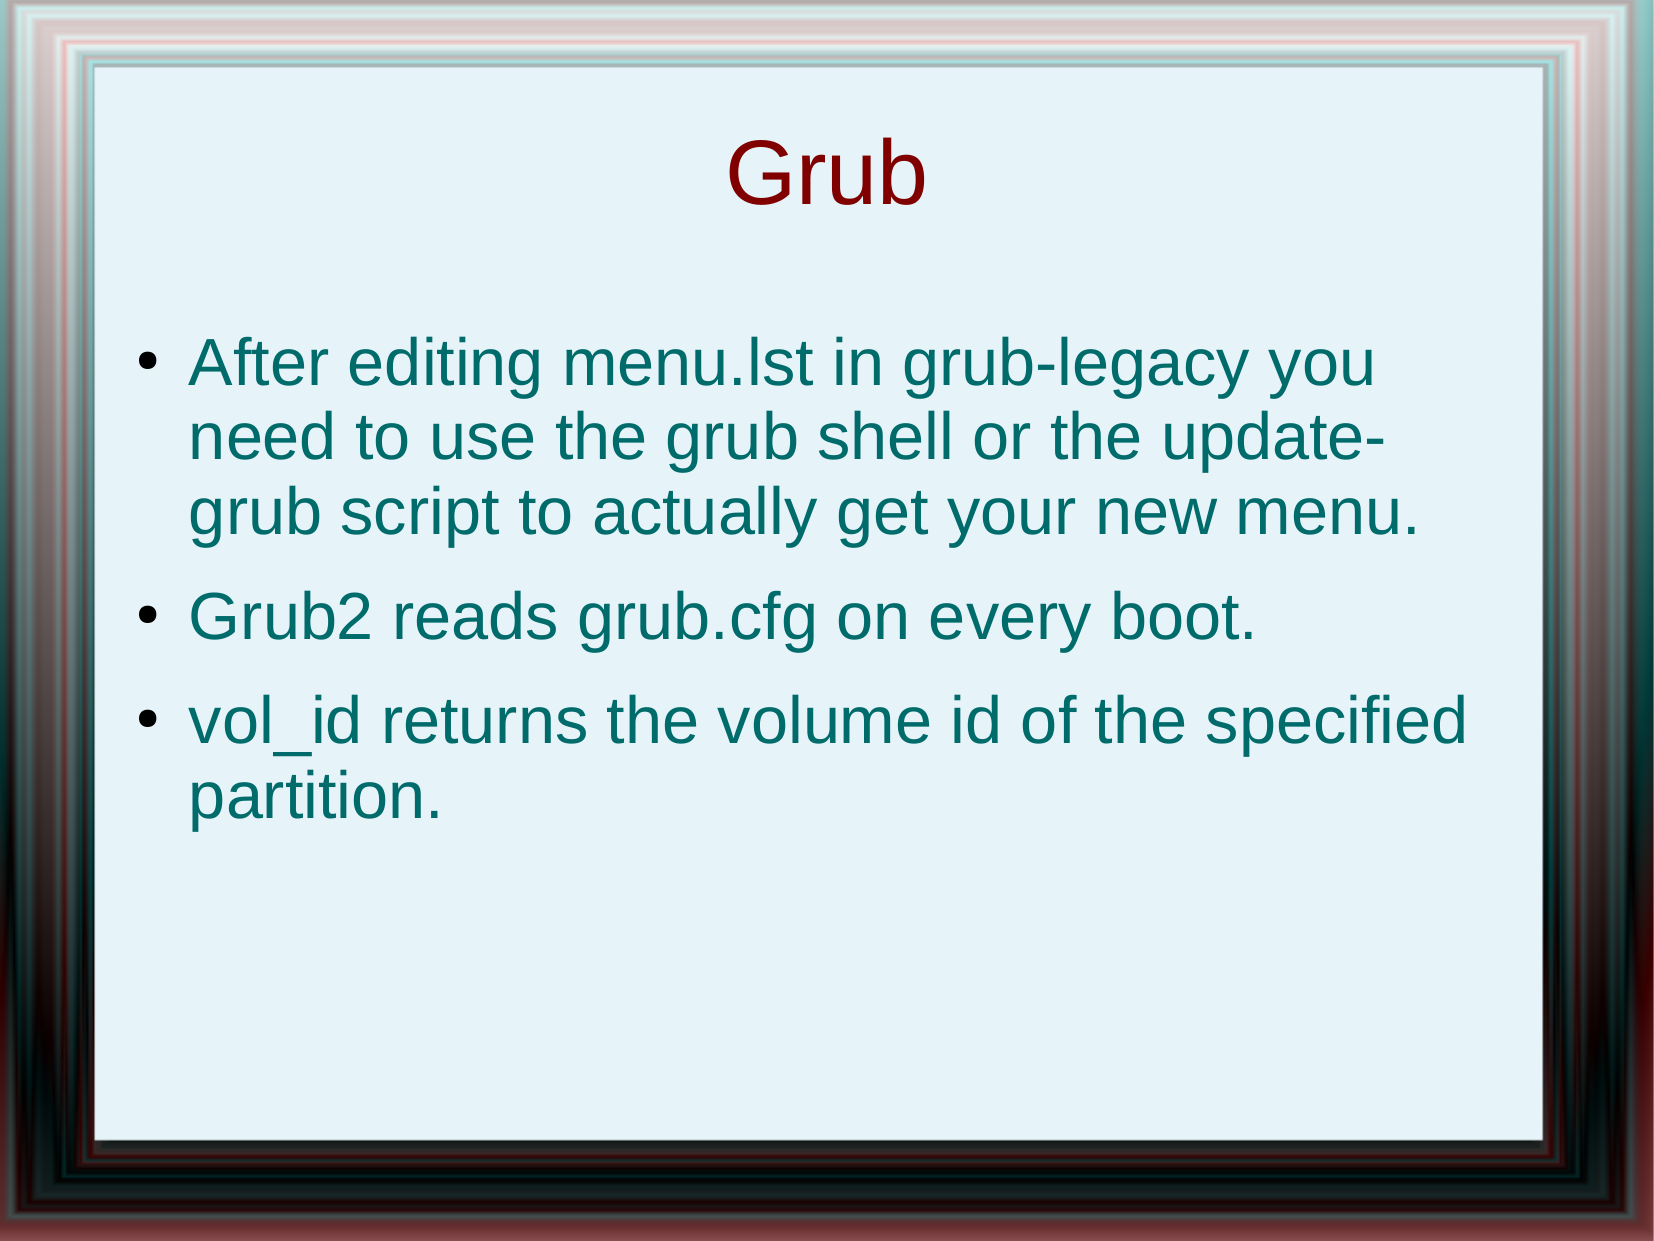

# Grub
After editing menu.lst in grub-legacy you need to use the grub shell or the update-grub script to actually get your new menu.
Grub2 reads grub.cfg on every boot.
vol_id returns the volume id of the specified partition.